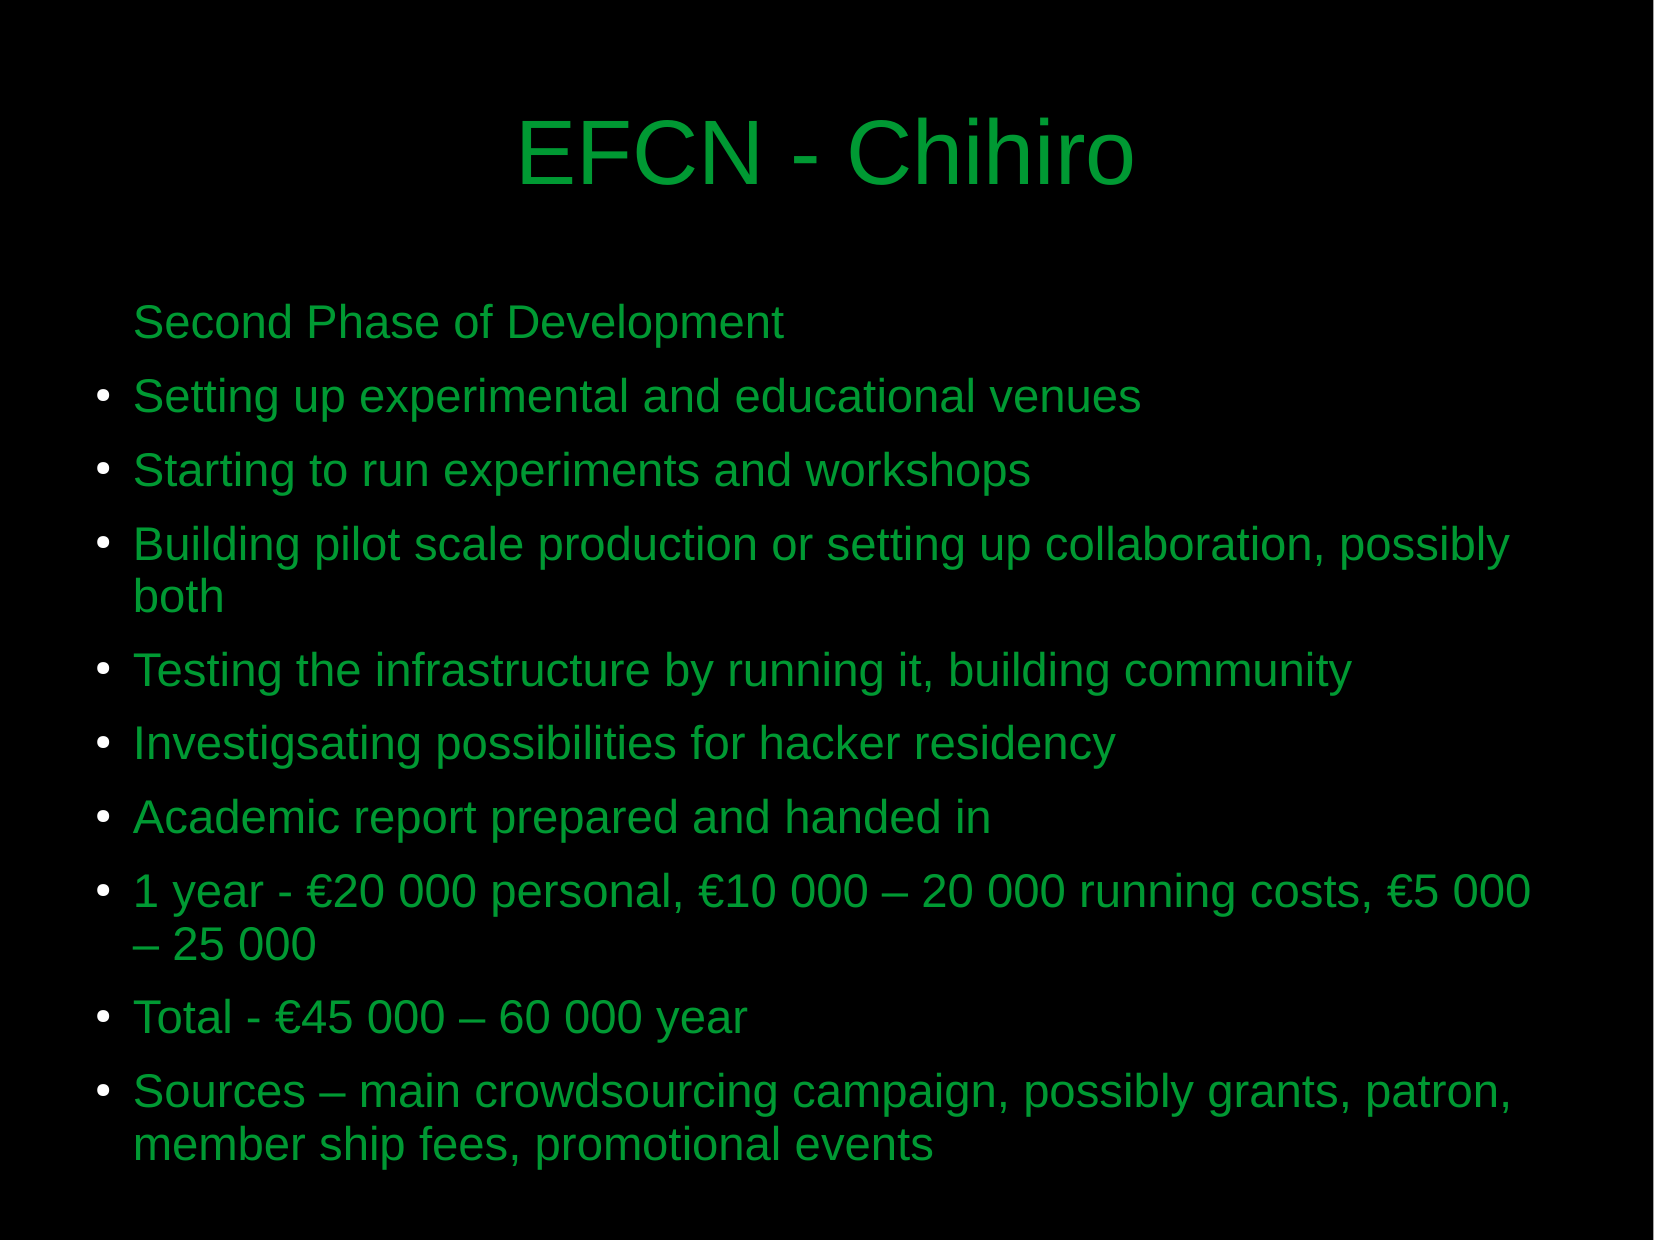

# EFCN - Chihiro
Second Phase of Development
Setting up experimental and educational venues
Starting to run experiments and workshops
Building pilot scale production or setting up collaboration, possibly both
Testing the infrastructure by running it, building community
Investigsating possibilities for hacker residency
Academic report prepared and handed in
1 year - €20 000 personal, €10 000 – 20 000 running costs, €5 000 – 25 000
Total - €45 000 – 60 000 year
Sources – main crowdsourcing campaign, possibly grants, patron, member ship fees, promotional events